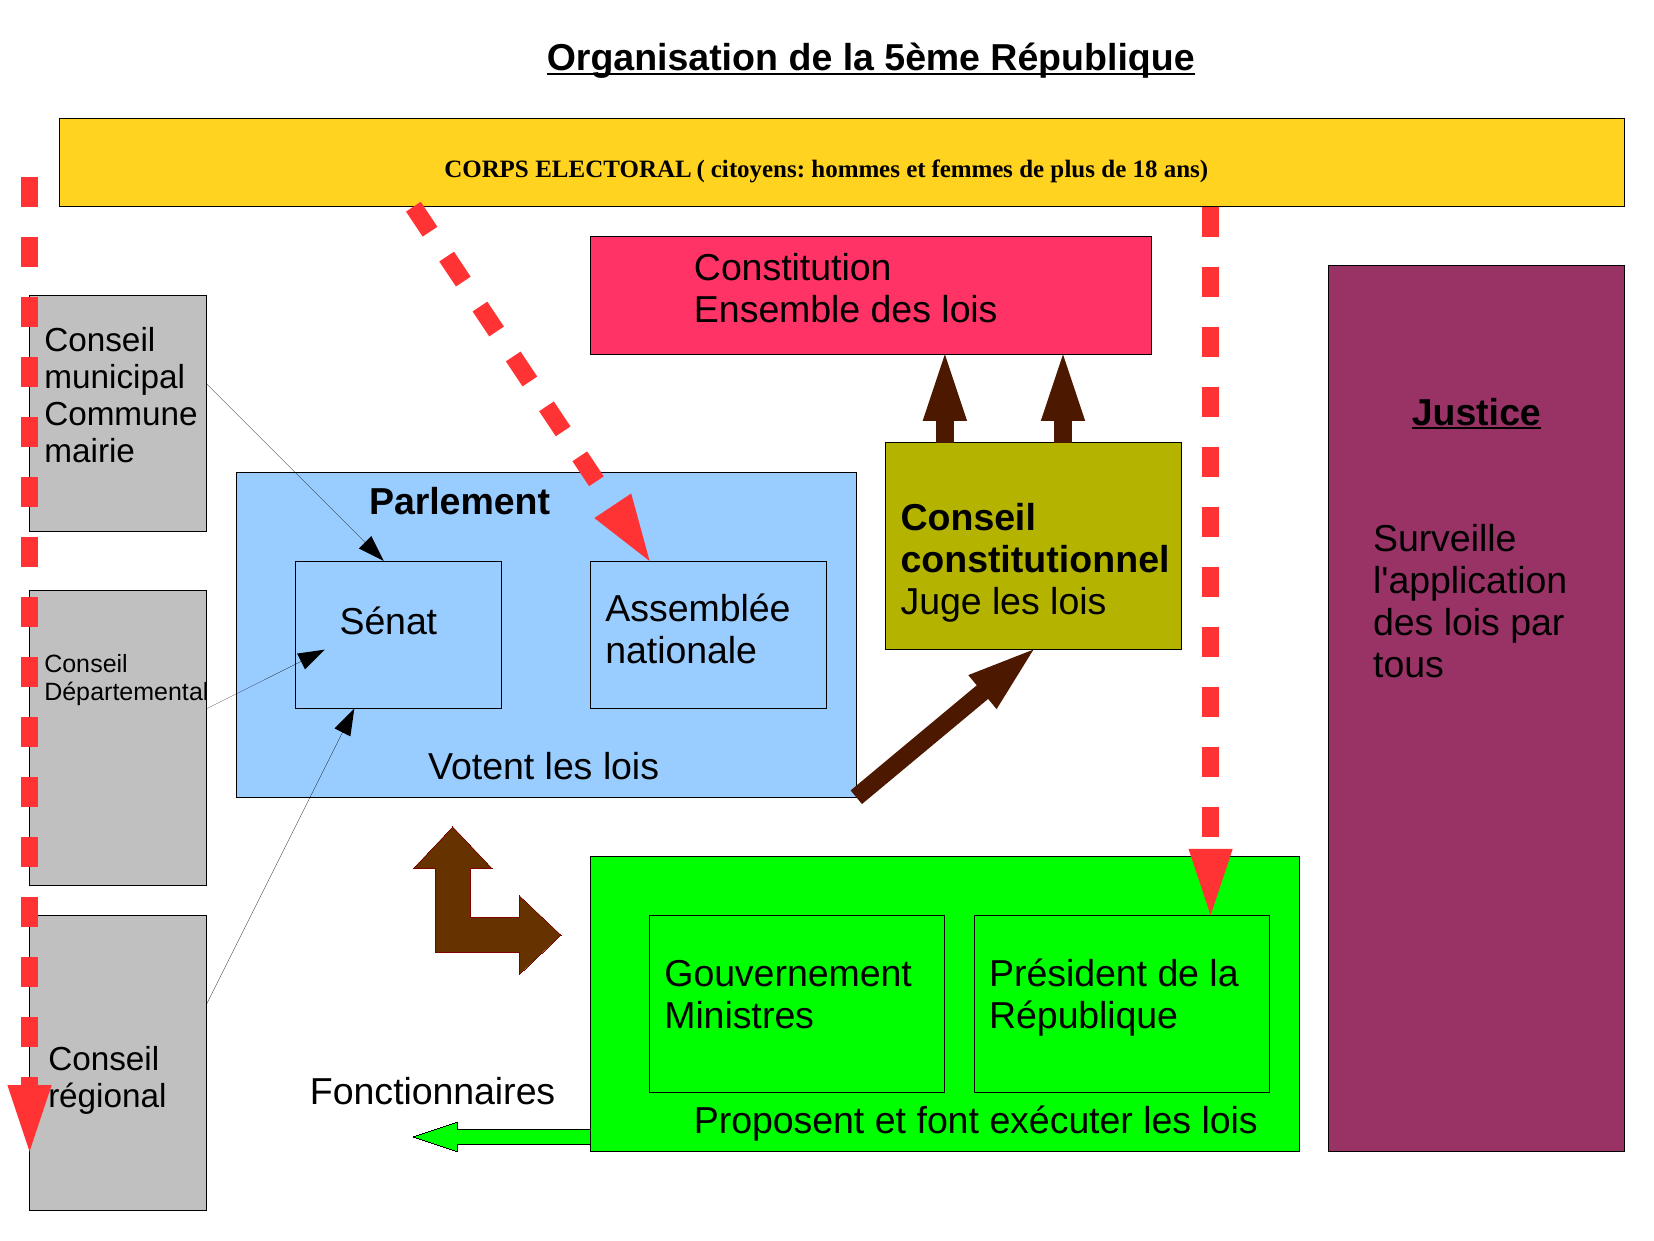

Organisation de la 5ème République
CORPS ELECTORAL ( citoyens: hommes et femmes de plus de 18 ans)
Constitution
Ensemble des lois
Conseil municipal
Commune
mairie
Justice
Surveille l'application des lois par tous
Parlement
Conseil constitutionnel
Juge les lois
Assemblée nationale
Sénat
Conseil Départemental
Votent les lois
Gouvernement
Ministres
Président de la République
Conseil
régional
Fonctionnaires
Proposent et font exécuter les lois